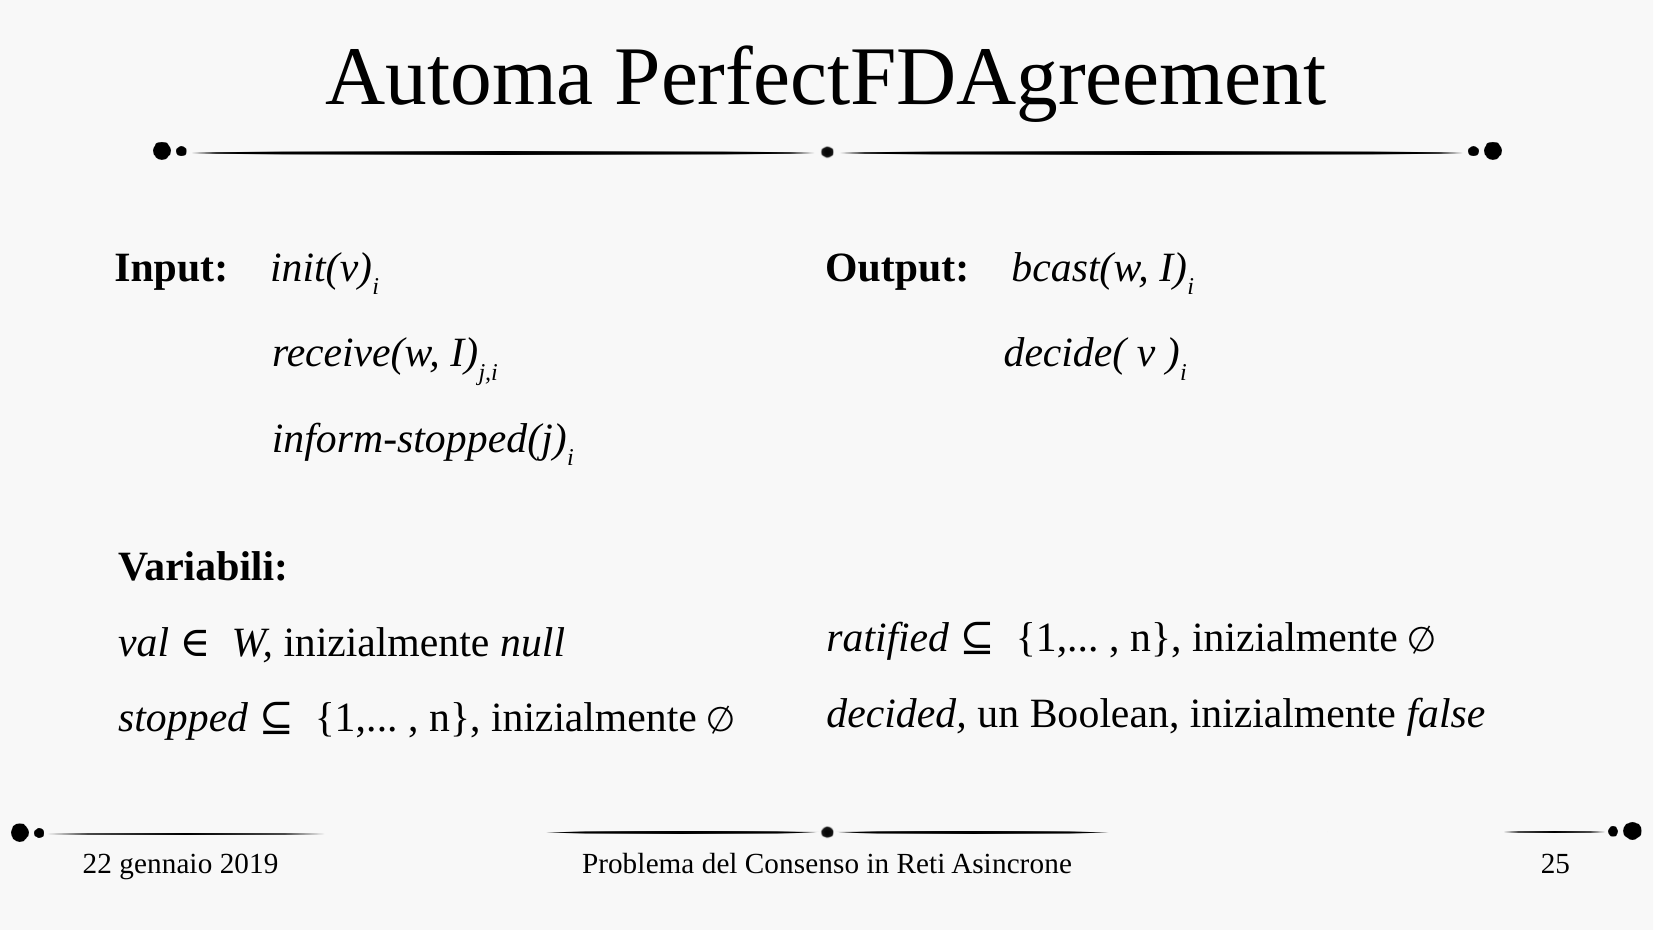

# Automa PerfectFDAgreement
Input: init(v)i
 	 receive(w, I)j,i
 inform-stopped(j)i
Output: bcast(w, I)i
 decide( v )i
Variabili:
val ∈ W, inizialmente null
stopped ⊆ {1,... , n}, inizialmente ∅
ratified ⊆ {1,... , n}, inizialmente ∅
decided, un Boolean, inizialmente false
22 gennaio 2019
Problema del Consenso in Reti Asincrone
25